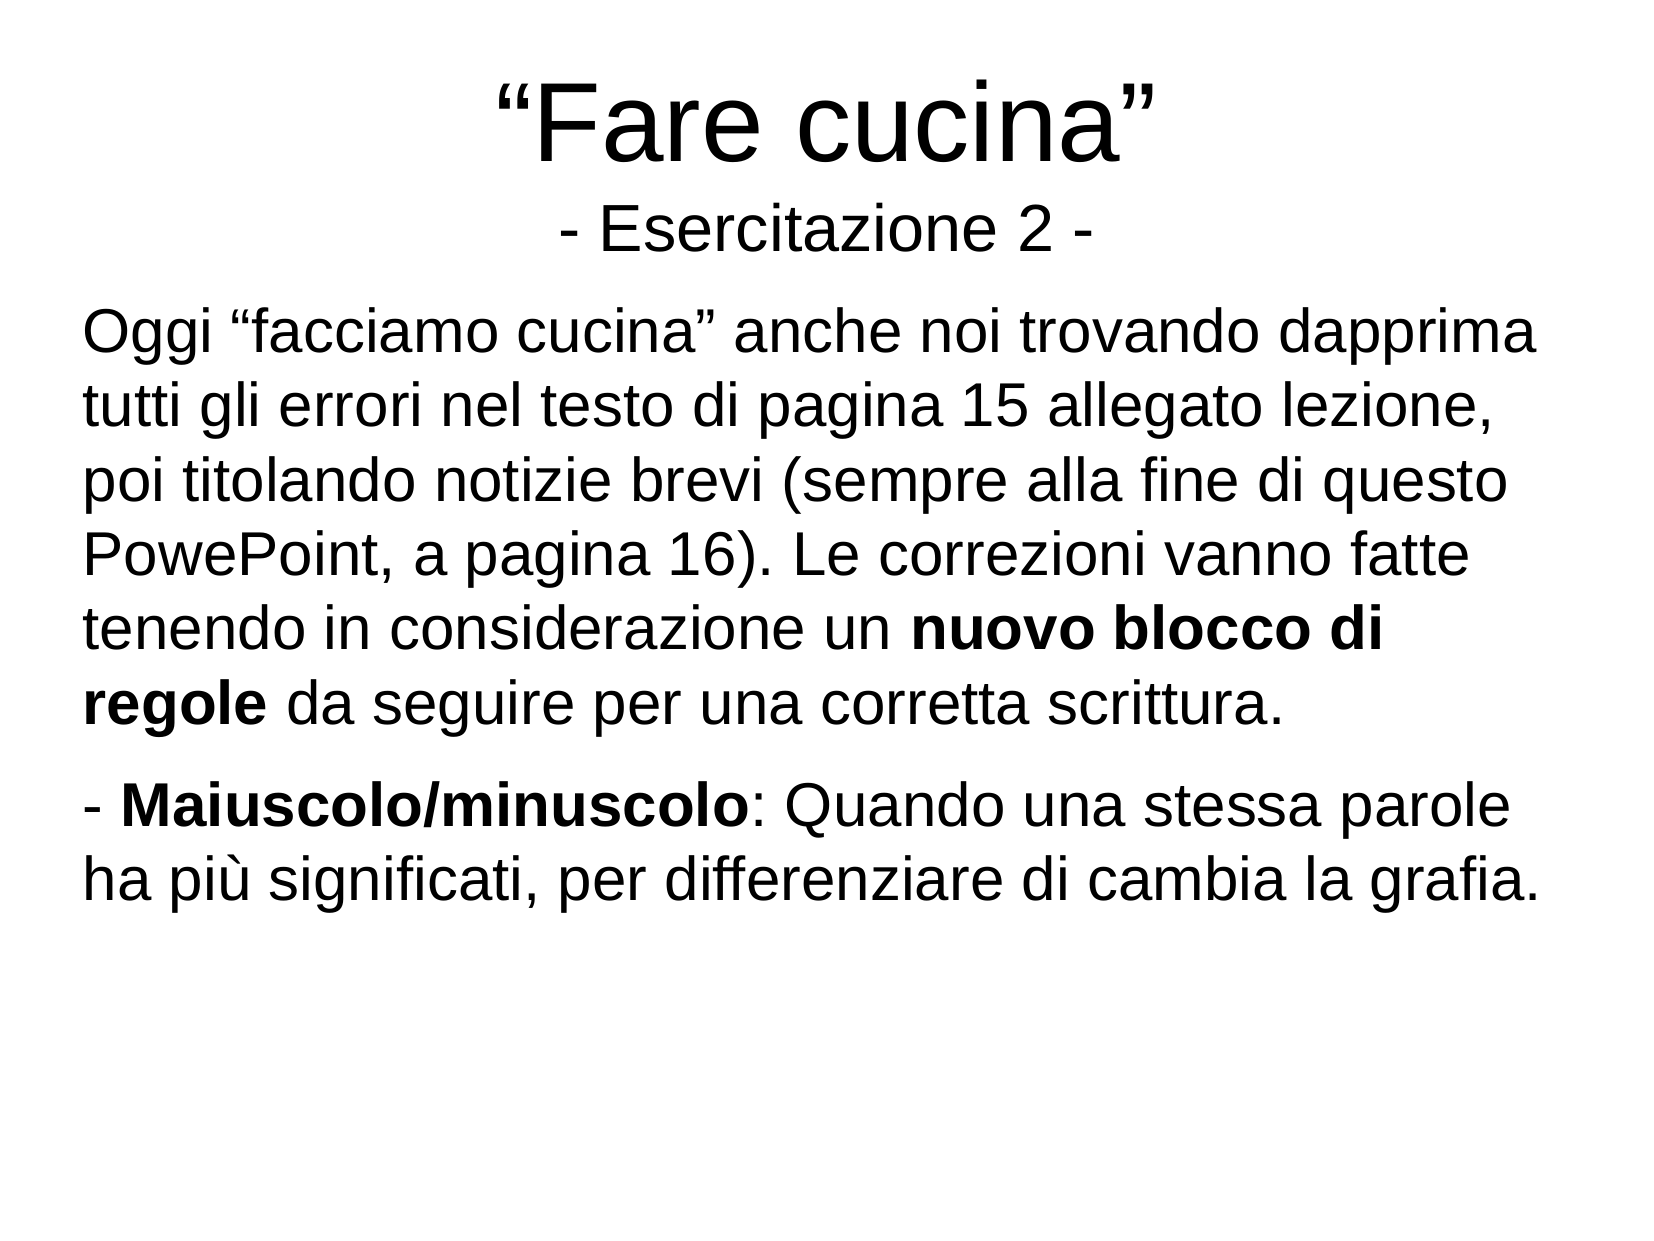

# “Fare cucina” - Esercitazione 2 -
Oggi “facciamo cucina” anche noi trovando dapprima tutti gli errori nel testo di pagina 15 allegato lezione, poi titolando notizie brevi (sempre alla fine di questo PowePoint, a pagina 16). Le correzioni vanno fatte tenendo in considerazione un nuovo blocco di regole da seguire per una corretta scrittura.
- Maiuscolo/minuscolo: Quando una stessa parole ha più significati, per differenziare di cambia la grafia.